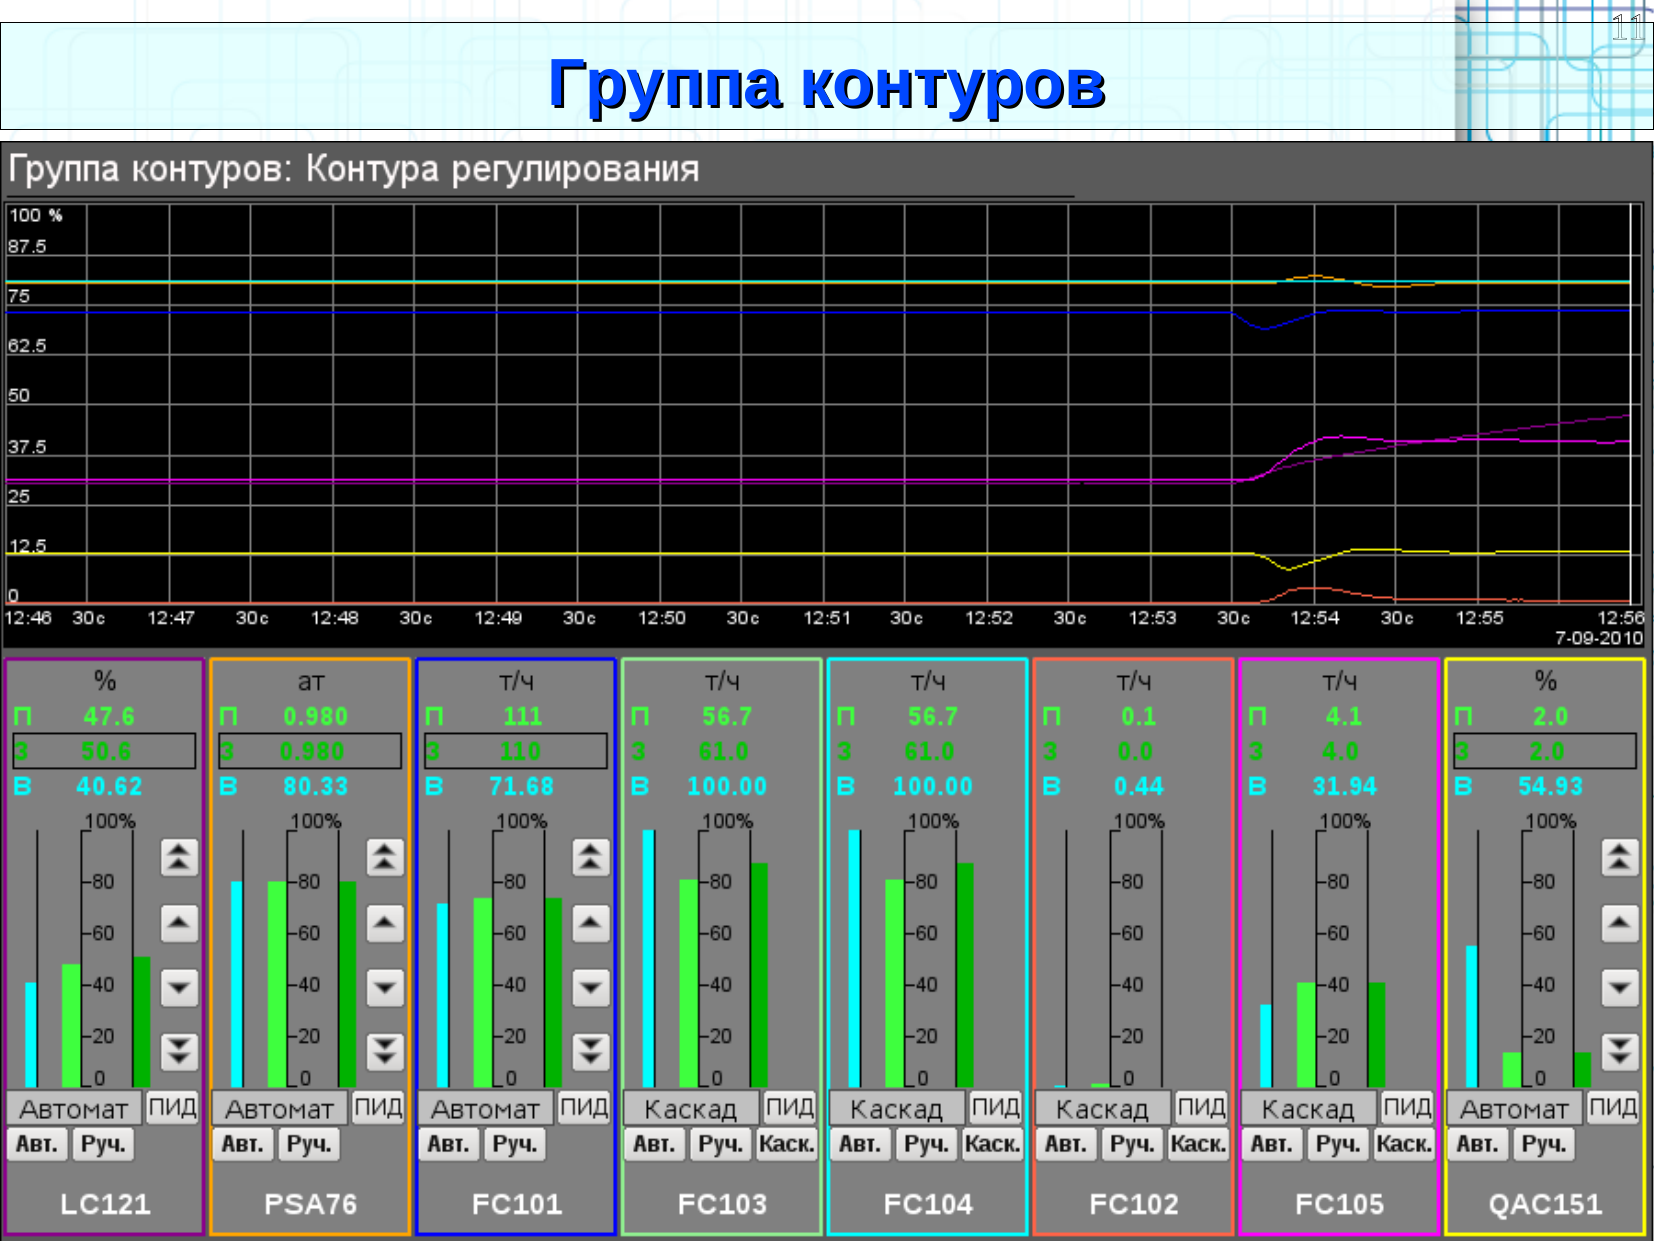

11
# Группа контуров
Котлоагрегат №9 — динамическая модель